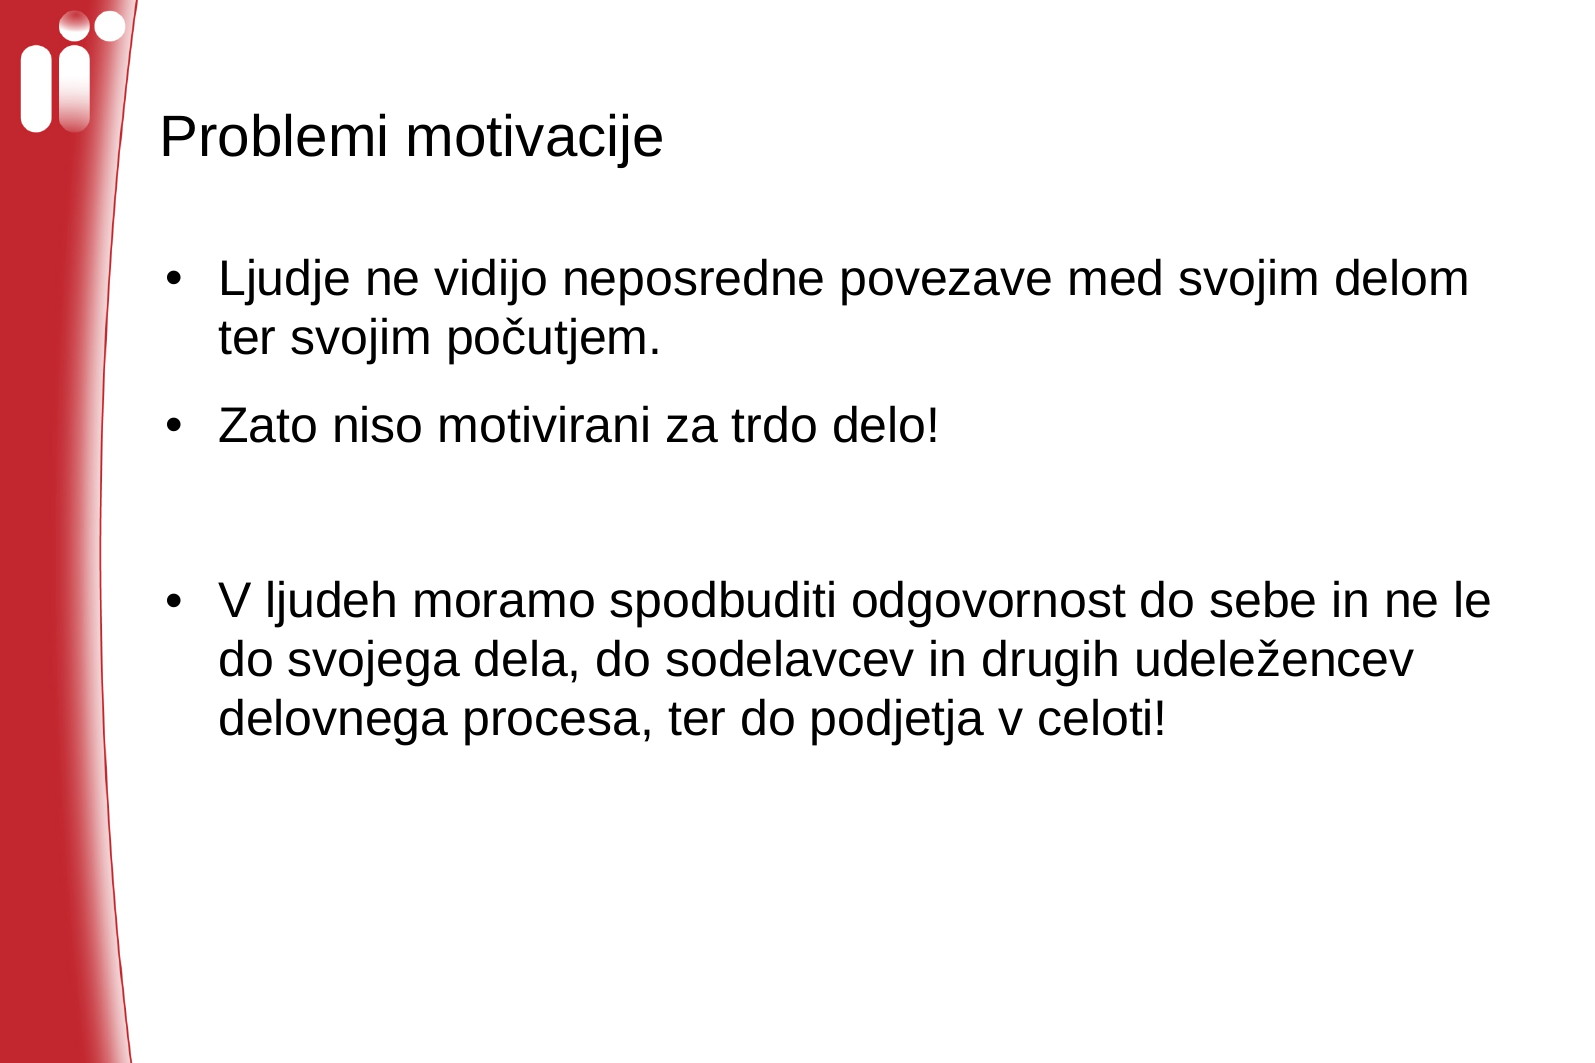

# Problemi motivacije
Ljudje ne vidijo neposredne povezave med svojim delom ter svojim počutjem.
Zato niso motivirani za trdo delo!
V ljudeh moramo spodbuditi odgovornost do sebe in ne le do svojega dela, do sodelavcev in drugih udeležencev delovnega procesa, ter do podjetja v celoti!